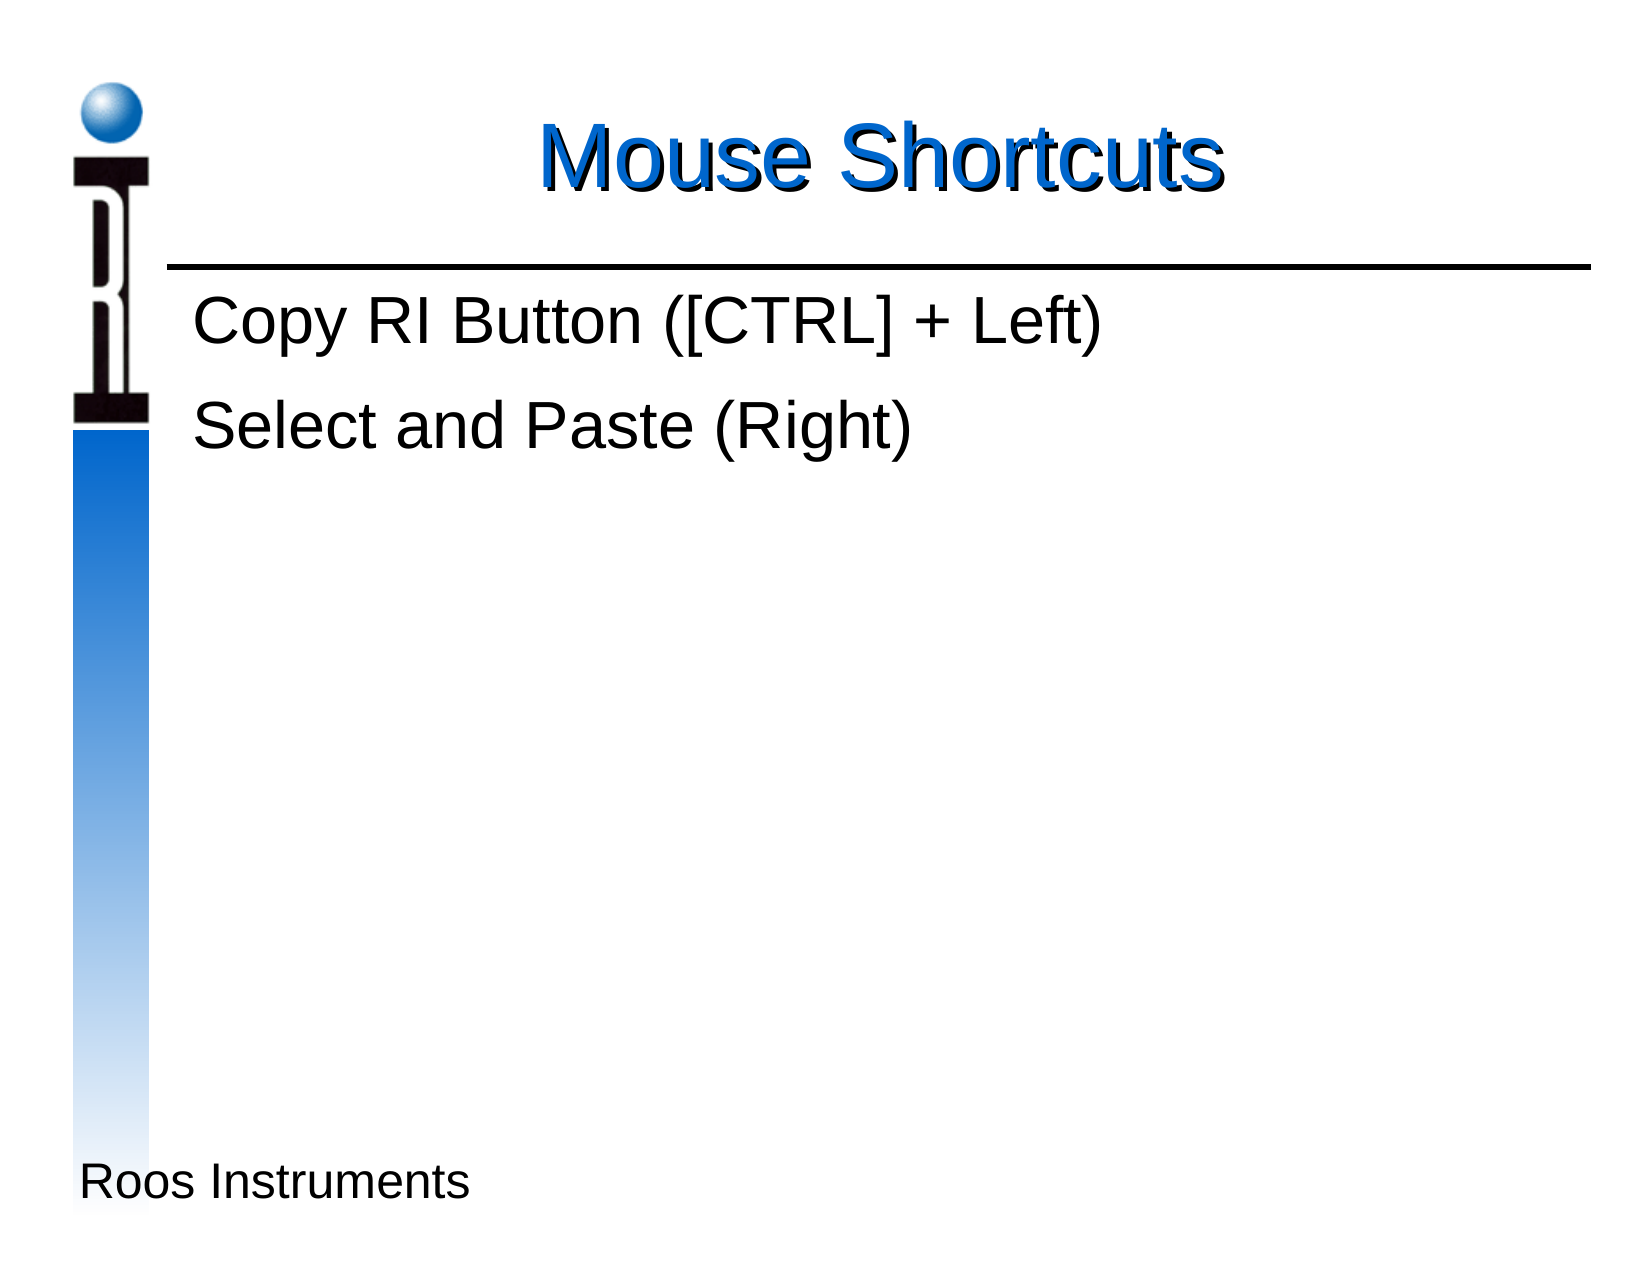

# Mouse Shortcuts
Copy RI Button ([CTRL] + Left)
Select and Paste (Right)